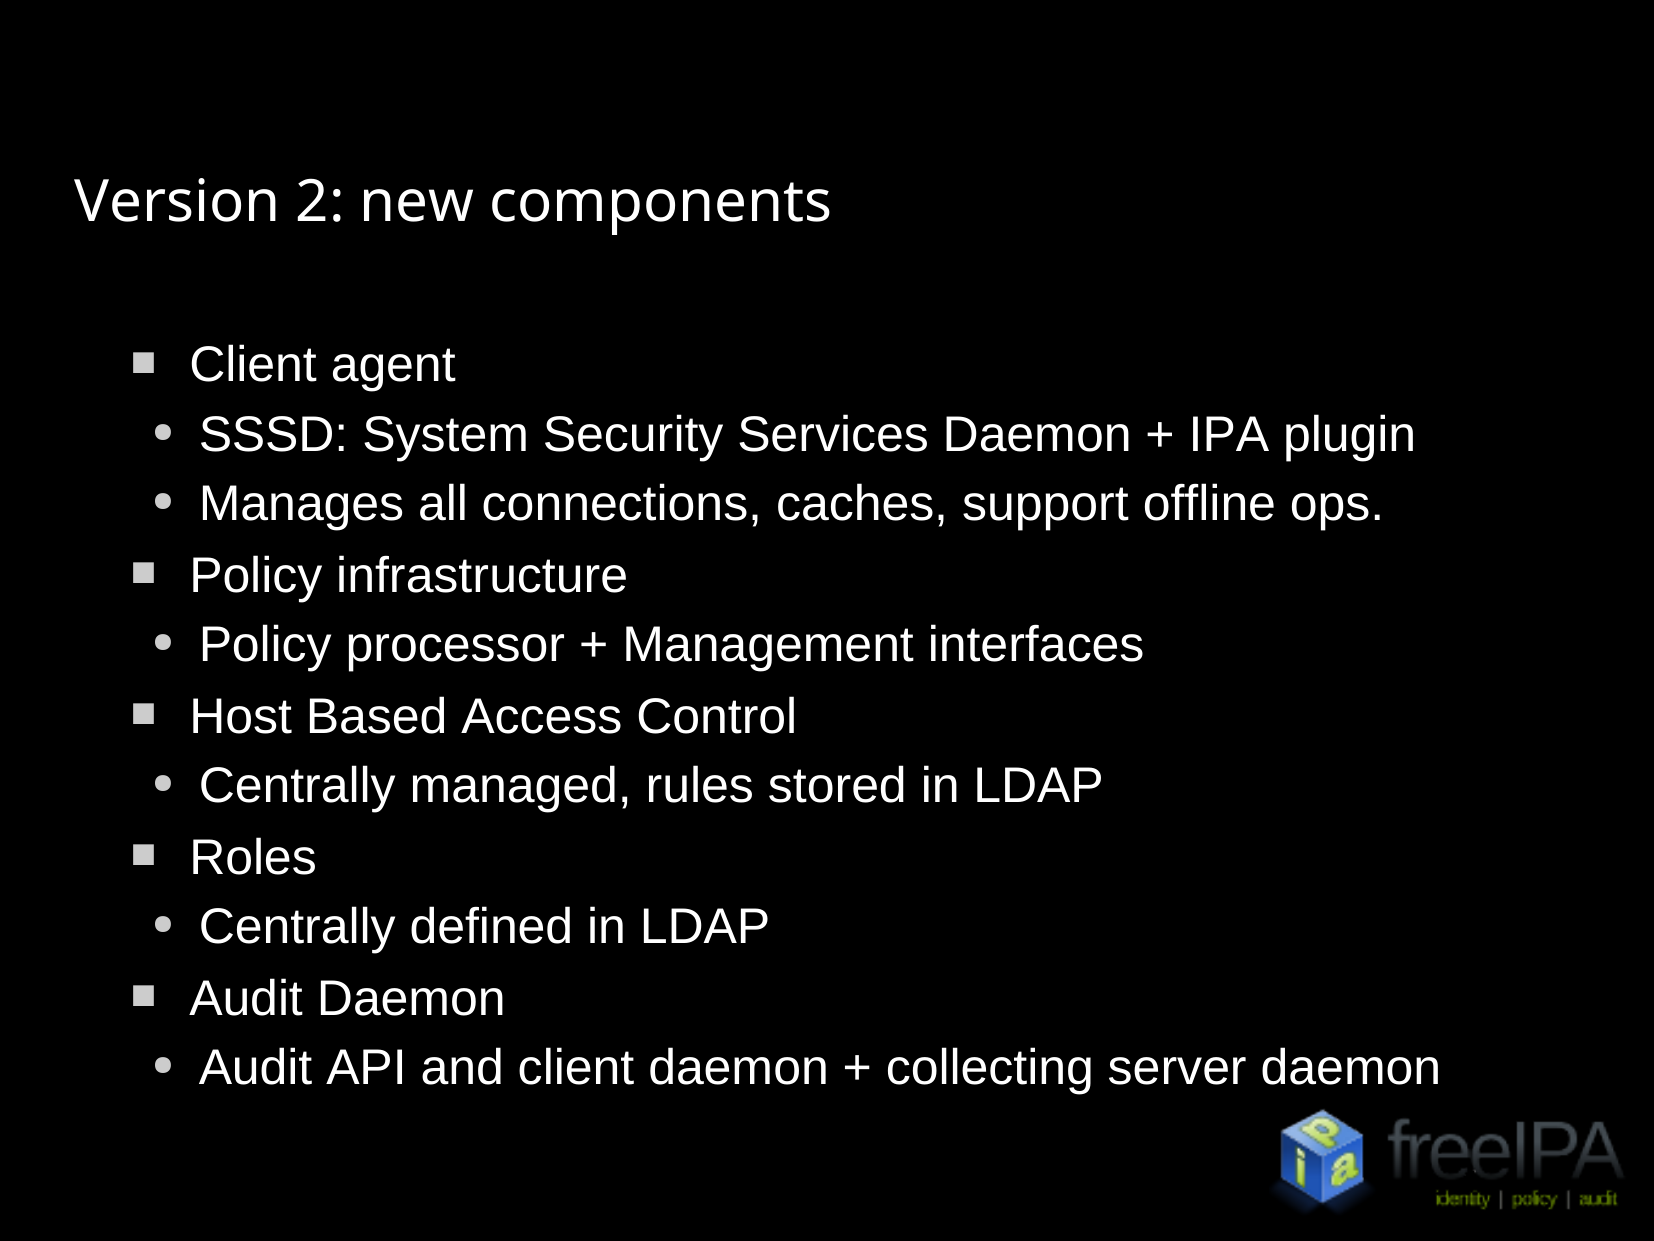

# Version 2: new components
Client agent
SSSD: System Security Services Daemon + IPA plugin
Manages all connections, caches, support offline ops.
Policy infrastructure
Policy processor + Management interfaces
Host Based Access Control
Centrally managed, rules stored in LDAP
Roles
Centrally defined in LDAP
Audit Daemon
Audit API and client daemon + collecting server daemon